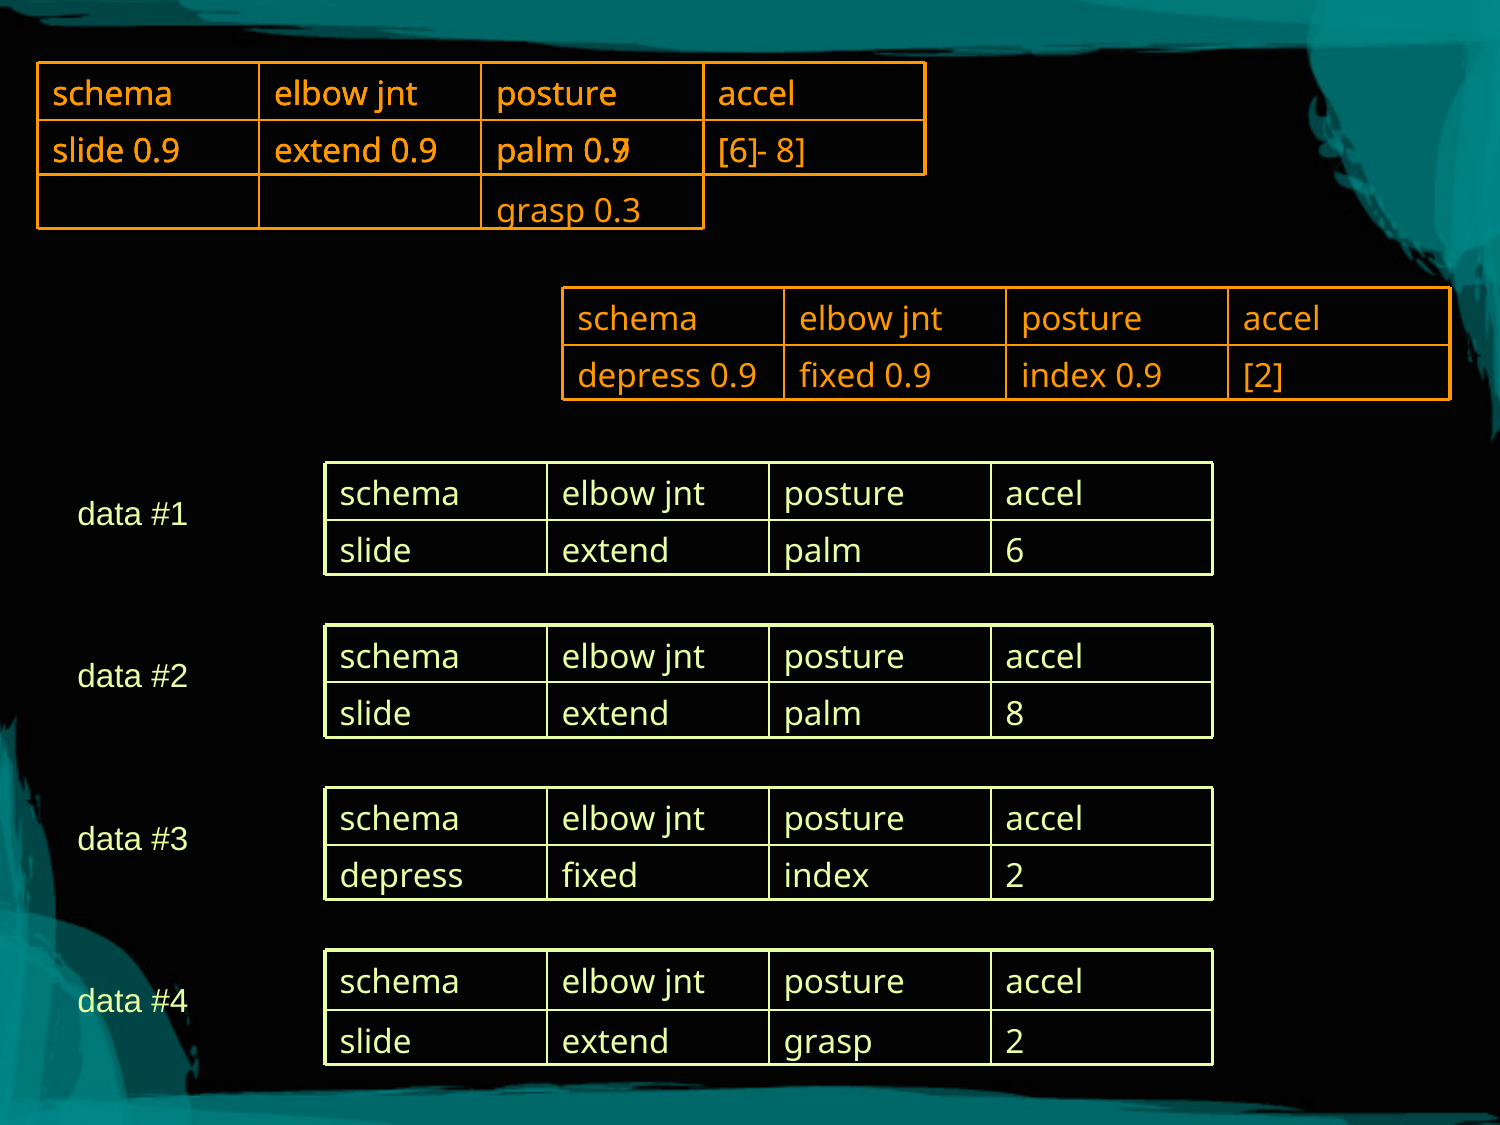

schema
elbow jnt
posture
accel
slide 0.9
extend 0.9
palm 0.9
[6]
schema
elbow jnt
posture
accel
slide 0.9
extend 0.9
palm 0.9
[6 - 8]
schema
elbow jnt
posture
slide 0.9
extend 0.9
palm 0.7
grasp 0.3
schema
elbow jnt
posture
accel
depress 0.9
fixed 0.9
index 0.9
[2]
schema
elbow jnt
posture
accel
slide
extend
palm
6
data #1
schema
elbow jnt
posture
accel
slide
extend
palm
8
data #2
schema
elbow jnt
posture
accel
depress
fixed
index
2
data #3
schema
elbow jnt
posture
accel
slide
extend
grasp
2
data #4